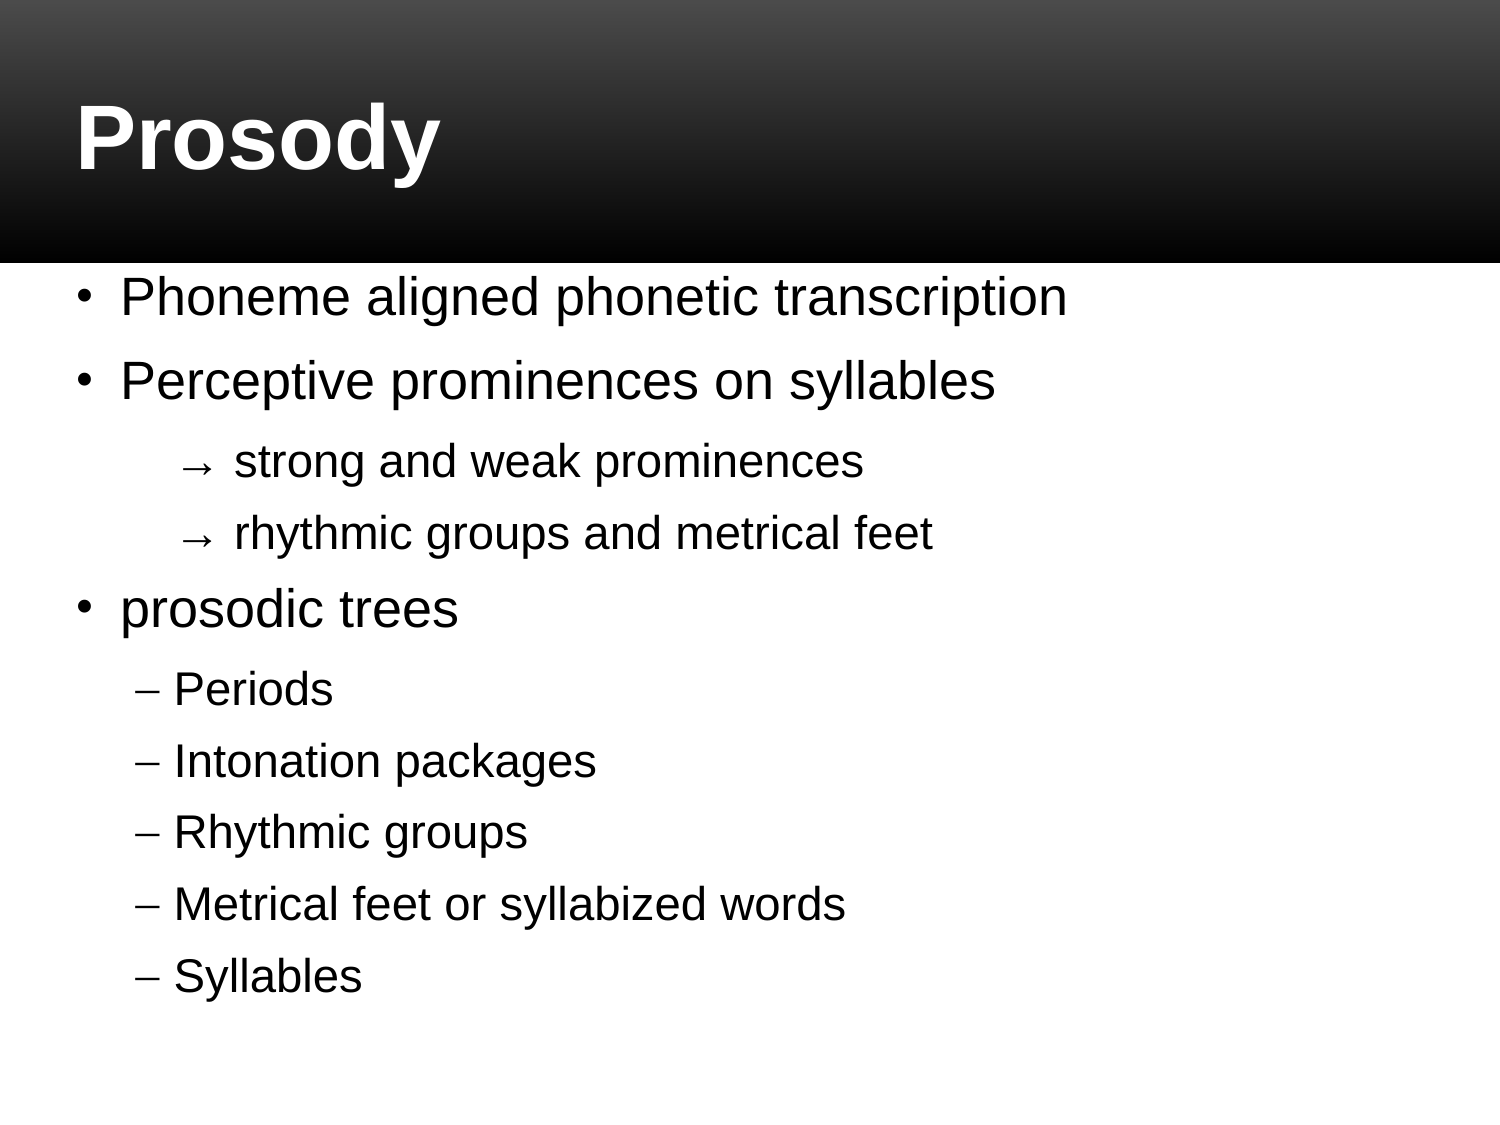

# Prosody
Phoneme aligned phonetic transcription
Perceptive prominences on syllables
→ strong and weak prominences
→ rhythmic groups and metrical feet
prosodic trees
Periods
Intonation packages
Rhythmic groups
Metrical feet or syllabized words
Syllables